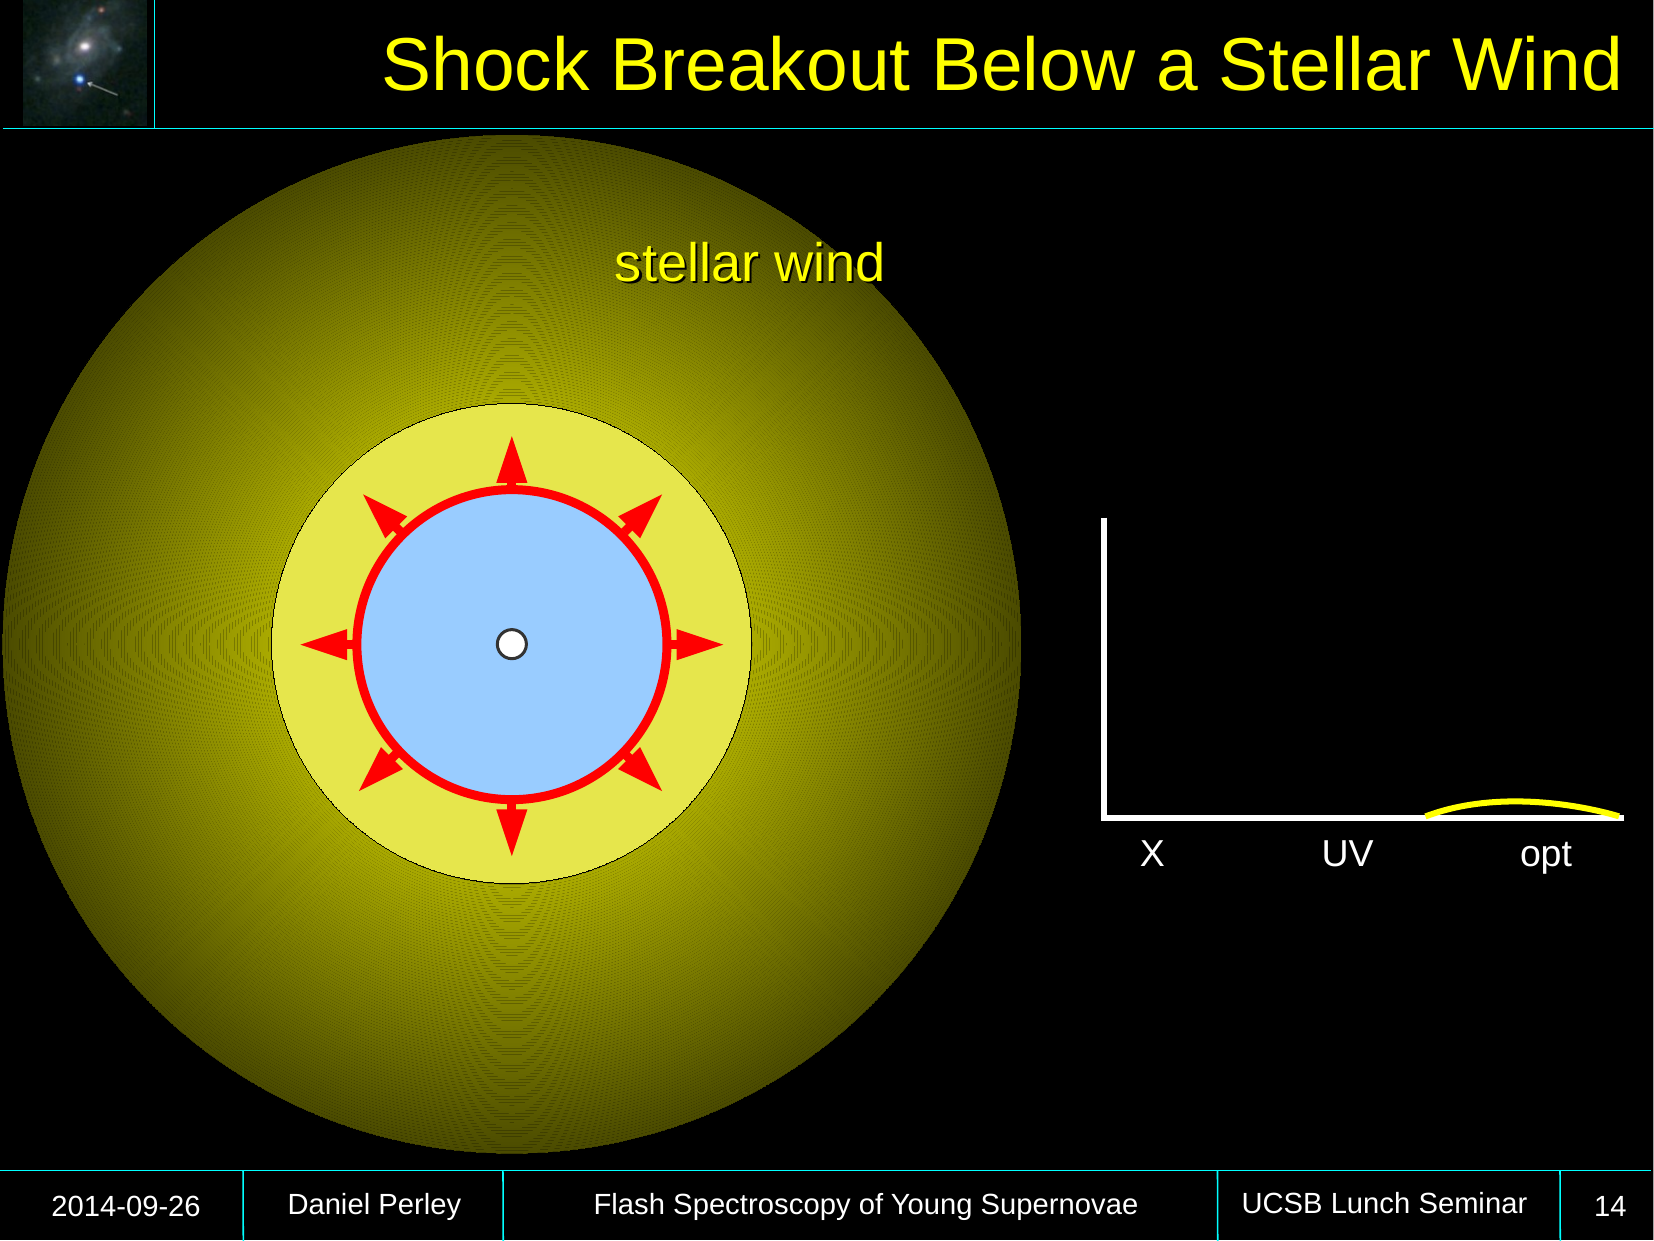

# Shock Breakout Below a Stellar Wind
stellar wind
X UV opt
2014-09-26
14